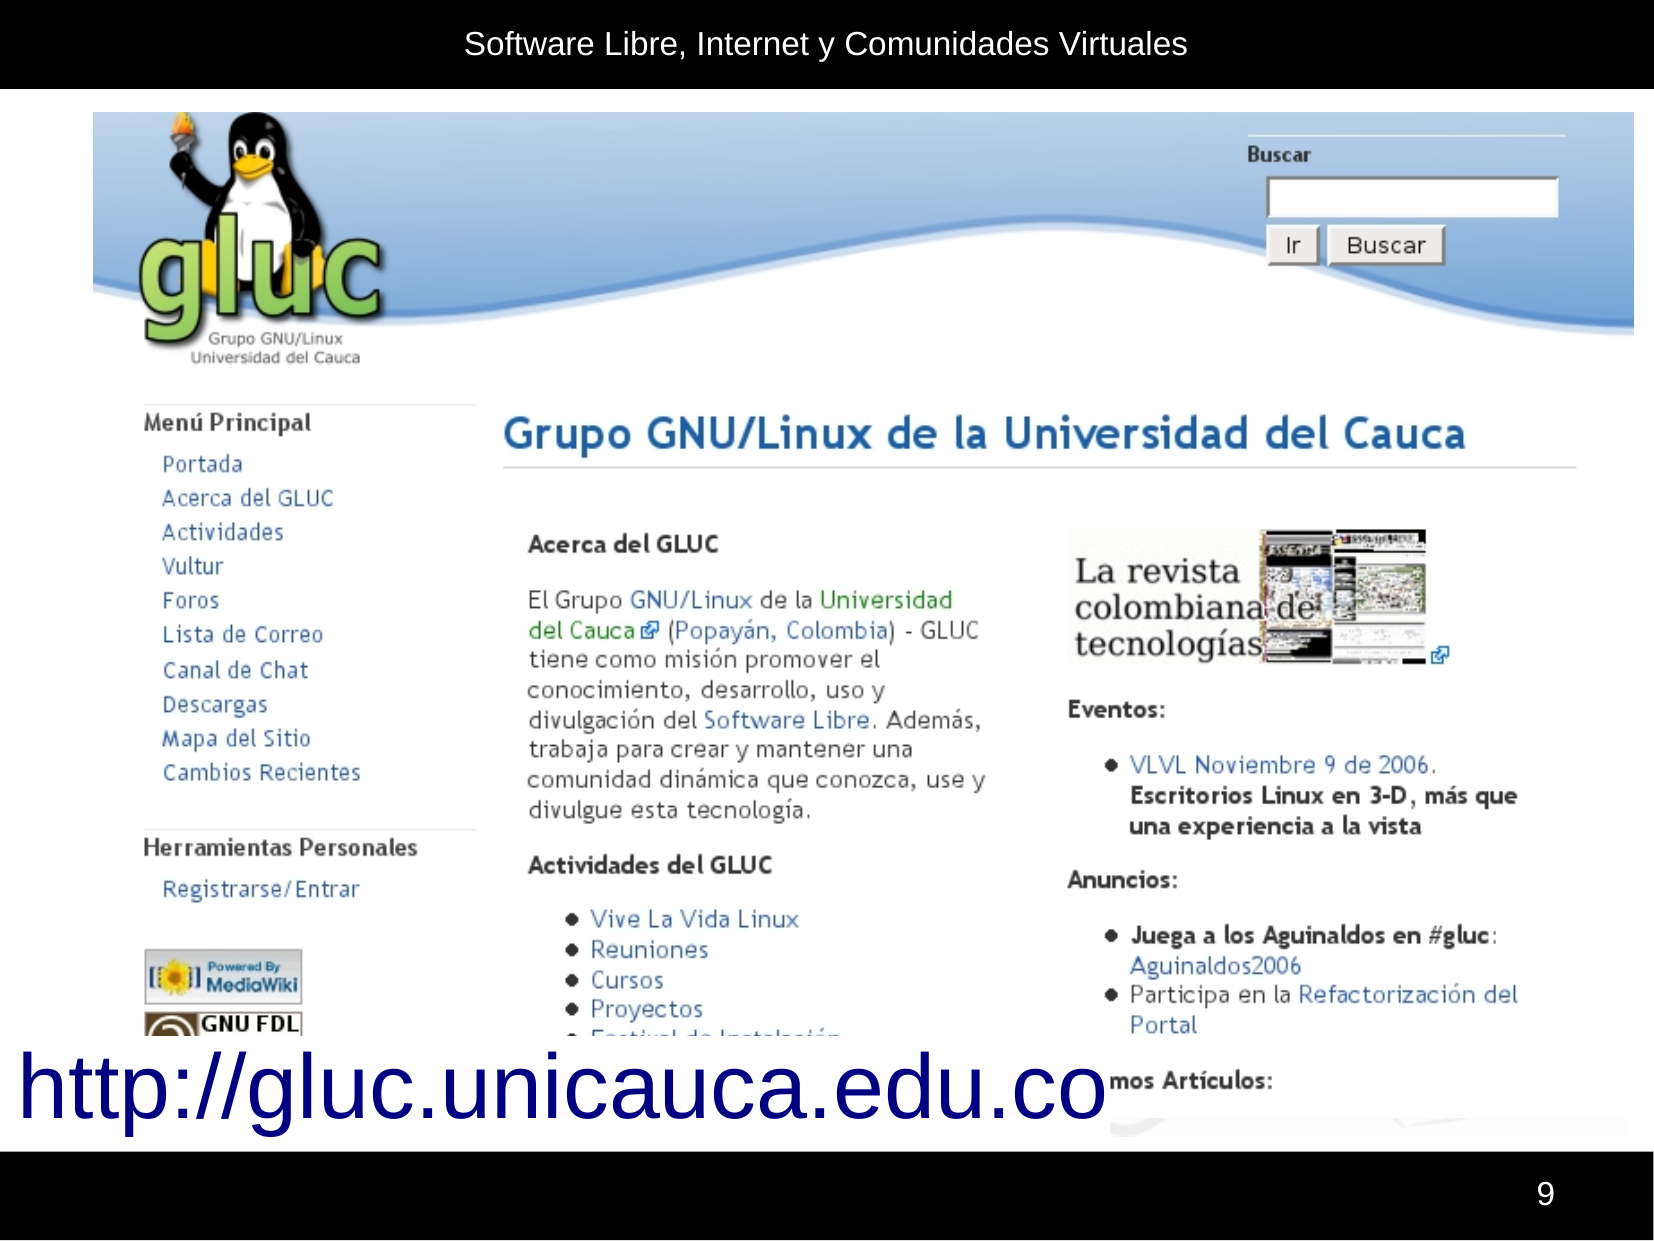

Software Libre, Internet y Comunidades Virtuales
http://gluc.unicauca.edu.co